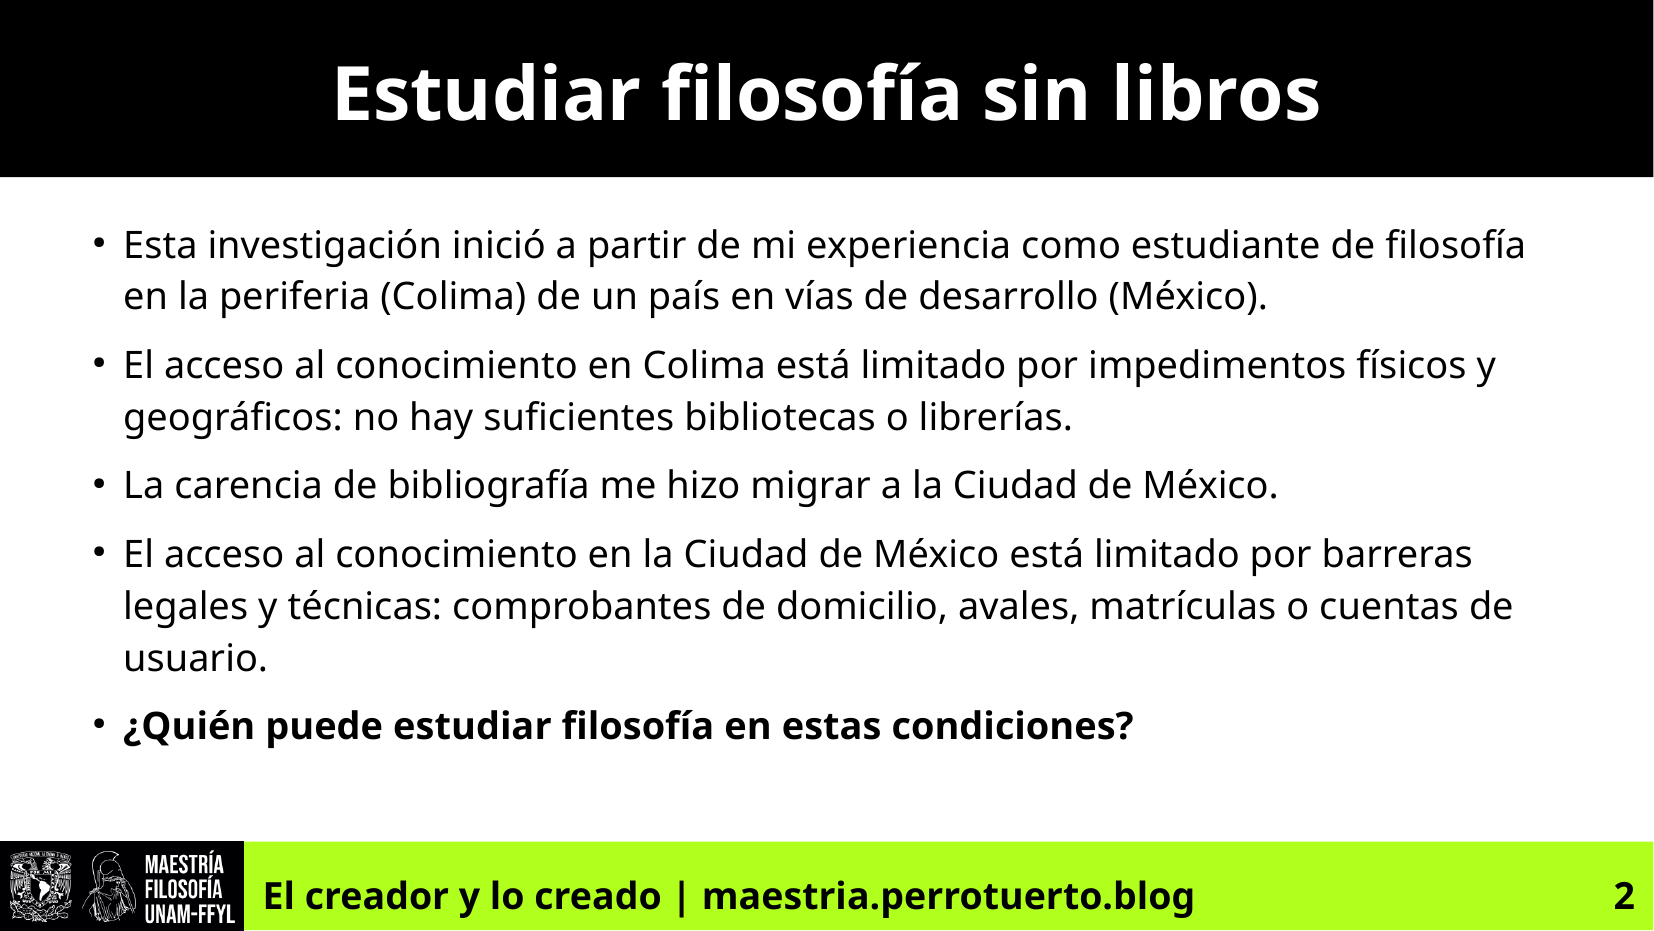

# Estudiar filosofía sin libros
Esta investigación inició a partir de mi experiencia como estudiante de filosofía en la periferia (Colima) de un país en vías de desarrollo (México).
El acceso al conocimiento en Colima está limitado por impedimentos físicos y geográficos: no hay suficientes bibliotecas o librerías.
La carencia de bibliografía me hizo migrar a la Ciudad de México.
El acceso al conocimiento en la Ciudad de México está limitado por barreras legales y técnicas: comprobantes de domicilio, avales, matrículas o cuentas de usuario.
¿Quién puede estudiar filosofía en estas condiciones?